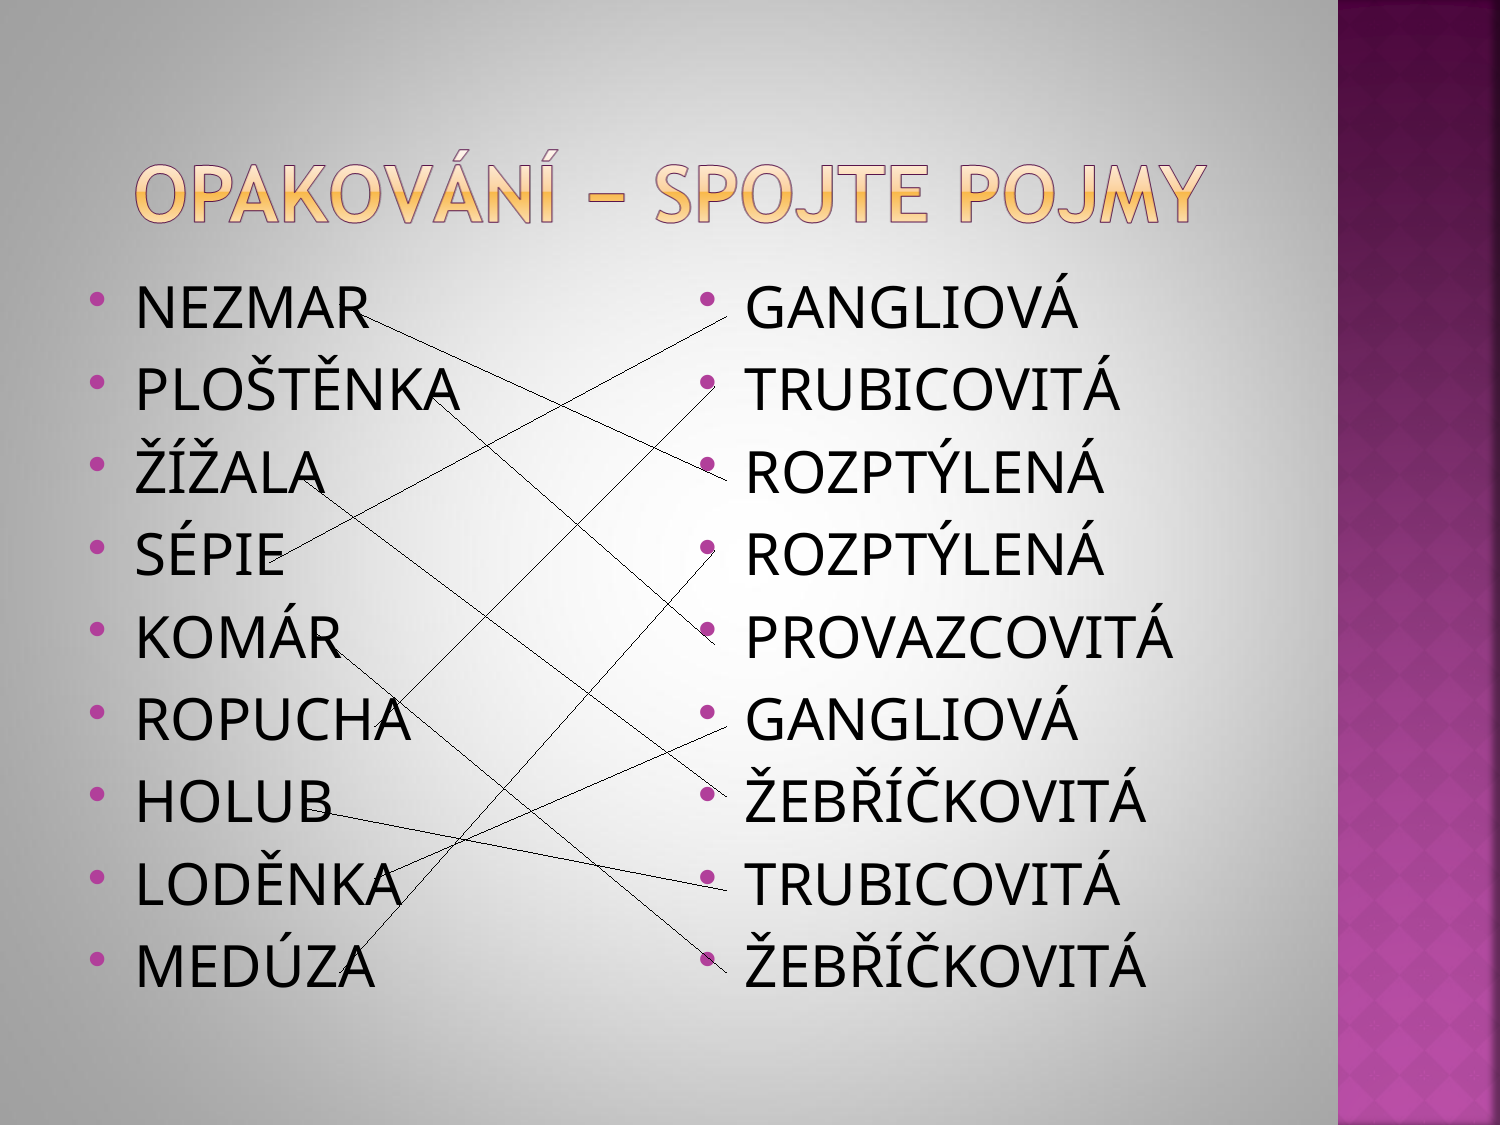

# NEZMAR
PLOŠTĚNKA
ŽÍŽALA
SÉPIE
KOMÁR
ROPUCHA
HOLUB
LODĚNKA
MEDÚZA
GANGLIOVÁ
TRUBICOVITÁ
ROZPTÝLENÁ
ROZPTÝLENÁ
PROVAZCOVITÁ
GANGLIOVÁ
ŽEBŘÍČKOVITÁ
TRUBICOVITÁ
ŽEBŘÍČKOVITÁ